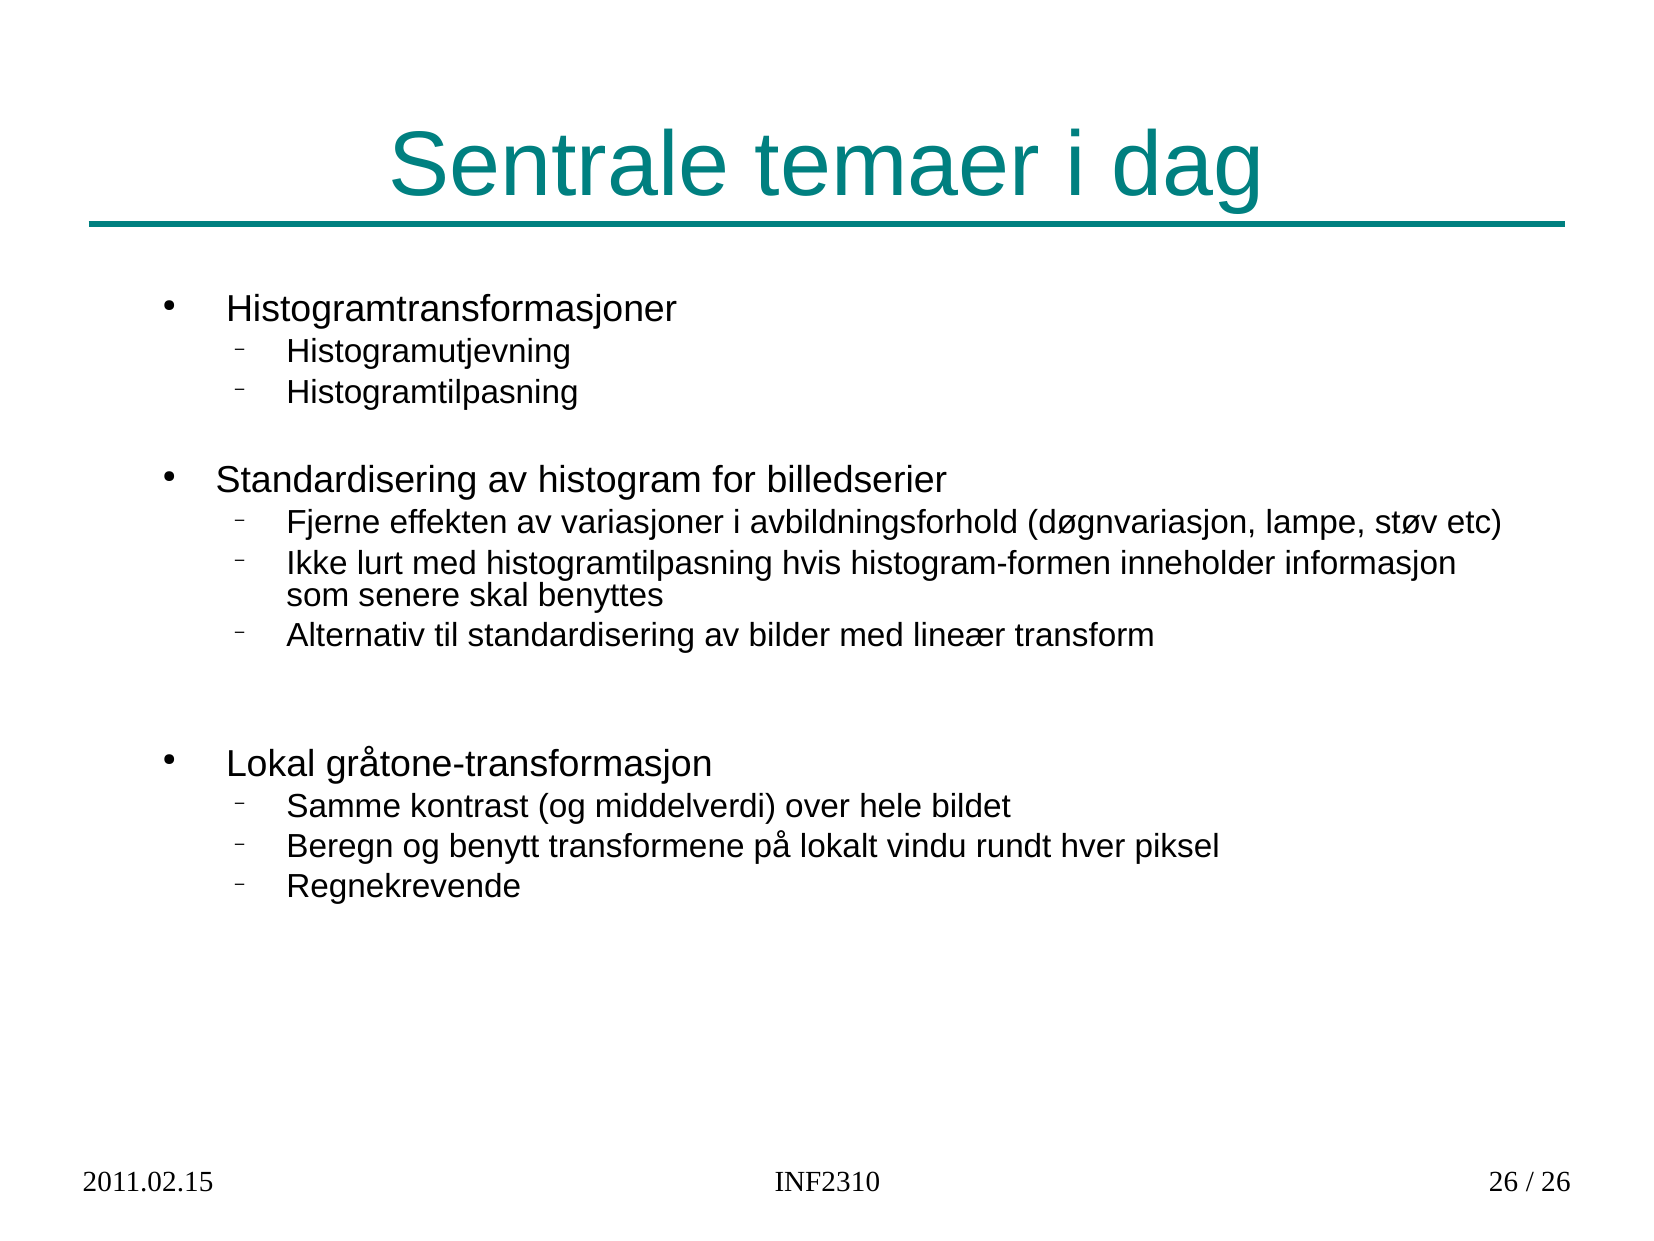

# Sentrale temaer i dag
 Histogramtransformasjoner
Histogramutjevning
Histogramtilpasning
Standardisering av histogram for billedserier
Fjerne effekten av variasjoner i avbildningsforhold (døgnvariasjon, lampe, støv etc)
Ikke lurt med histogramtilpasning hvis histogram-formen inneholder informasjon som senere skal benyttes
Alternativ til standardisering av bilder med lineær transform
 Lokal gråtone-transformasjon
Samme kontrast (og middelverdi) over hele bildet
Beregn og benytt transformene på lokalt vindu rundt hver piksel
Regnekrevende
2011.02.15
INF2310
26